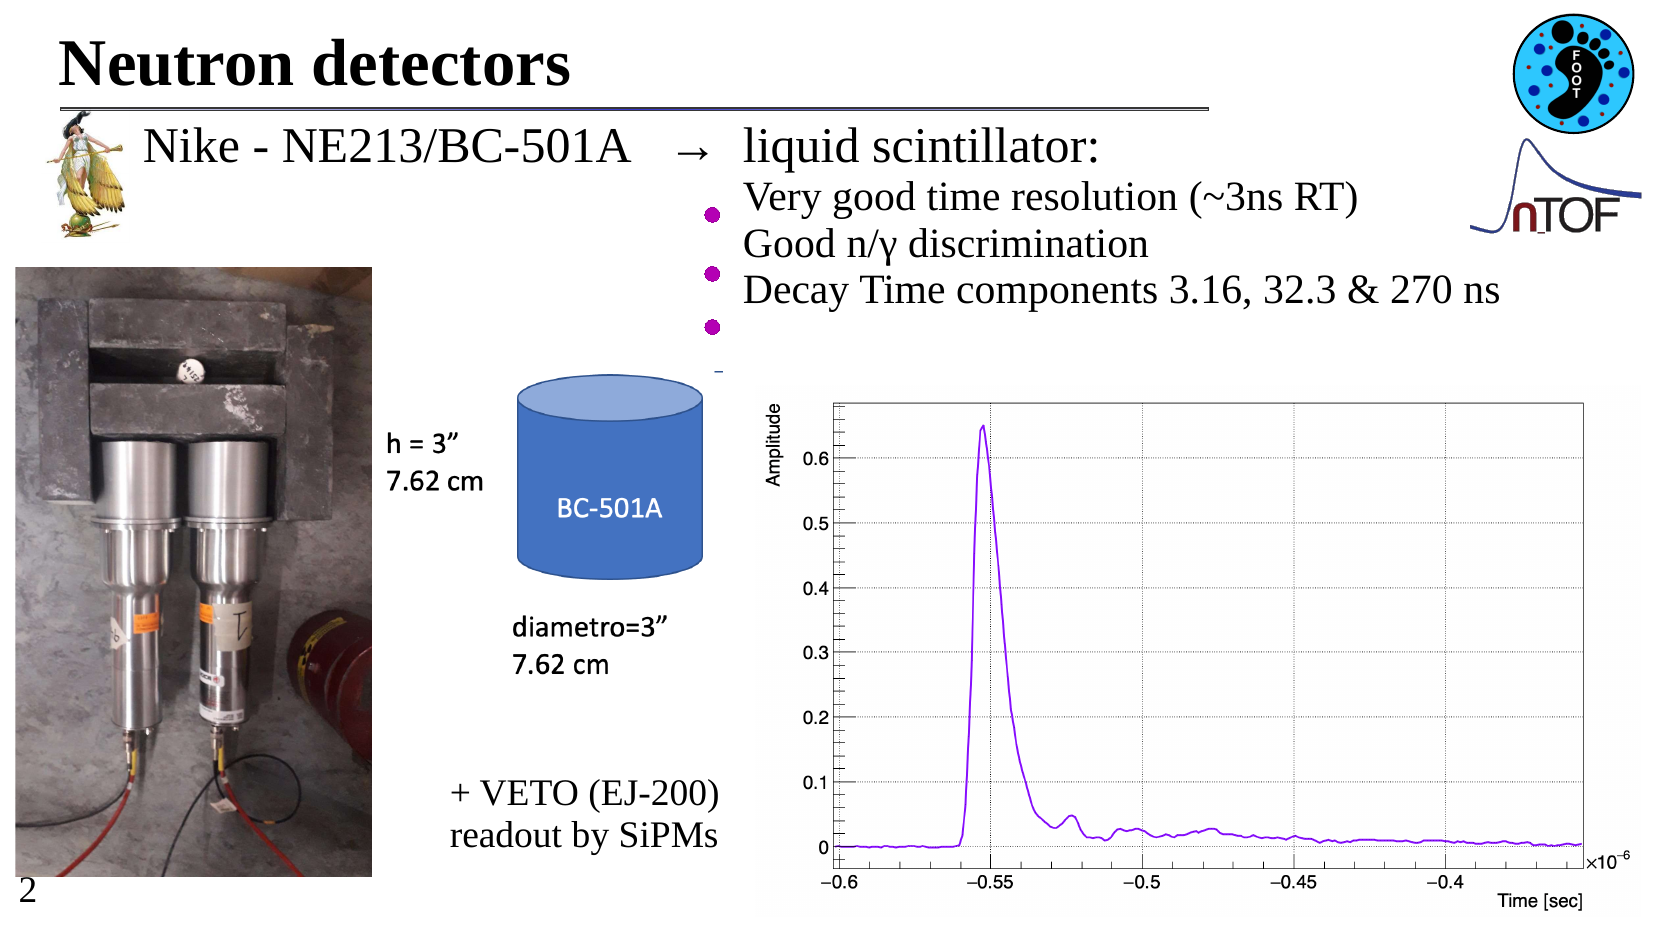

Neutron detectors
Nike - NE213/BC-501A 	→ 	liquid scintillator:
								Very good time resolution (~3ns RT)
								Good n/γ discrimination
								Decay Time components 3.16, 32.3 & 270 ns
+ VETO (EJ-200) readout by SiPMs
2